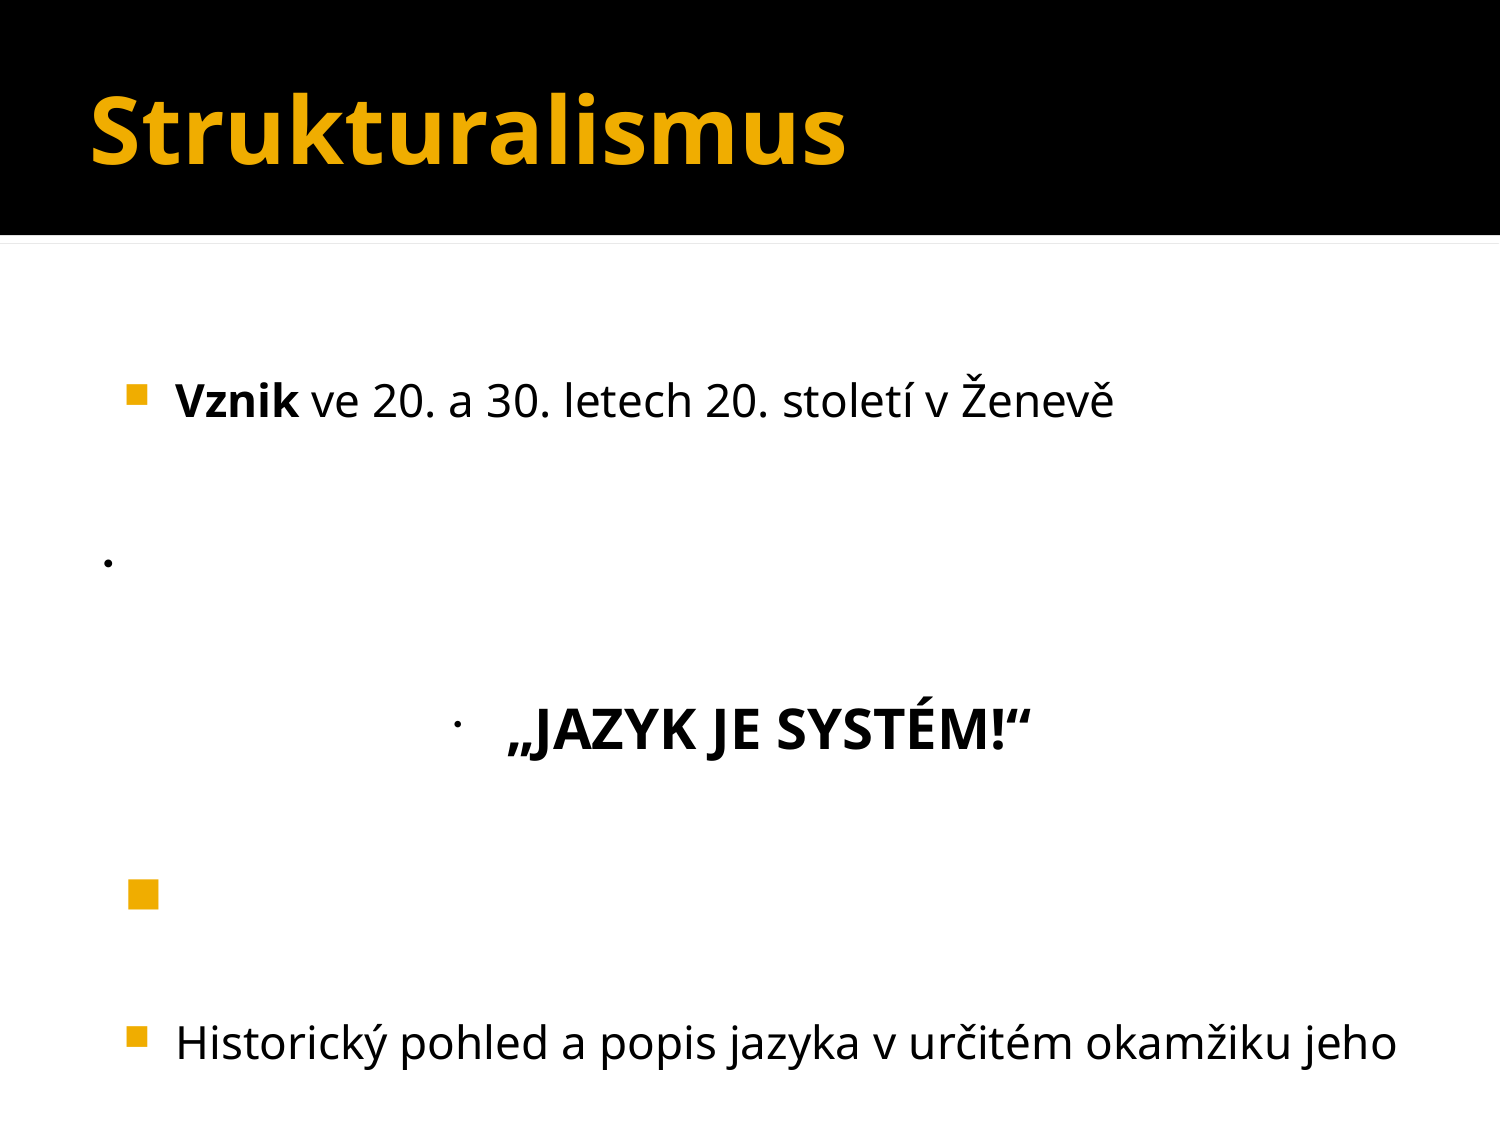

# Strukturalismus
Vznik ve 20. a 30. letech 20. století v Ženevě
„JAZYK JE SYSTÉM!“
Historický pohled a popis jazyka v určitém okamžiku jeho vývoje
Jazyk = společenský jev, který má komunikativní funkci